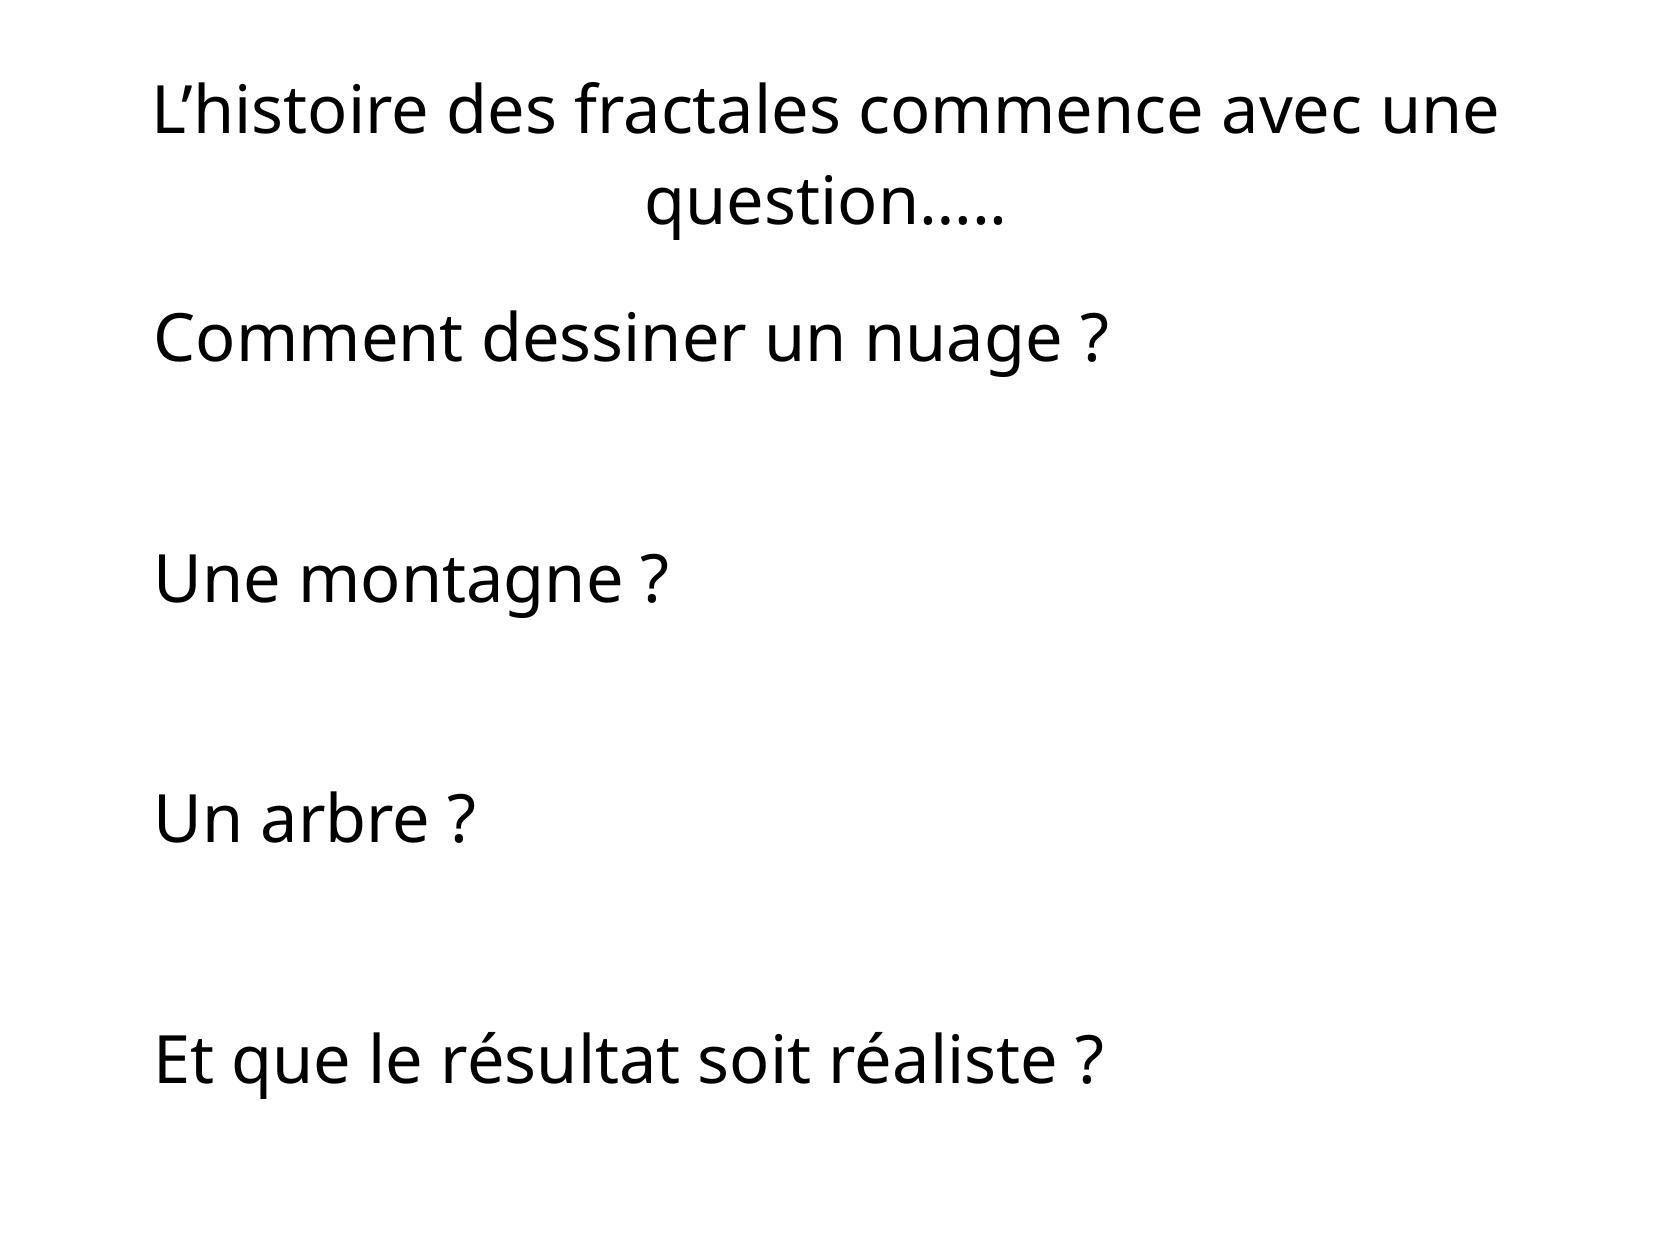

# L’histoire des fractales commence avec une question…..
Comment dessiner un nuage ?
Une montagne ?
Un arbre ?
Et que le résultat soit réaliste ?